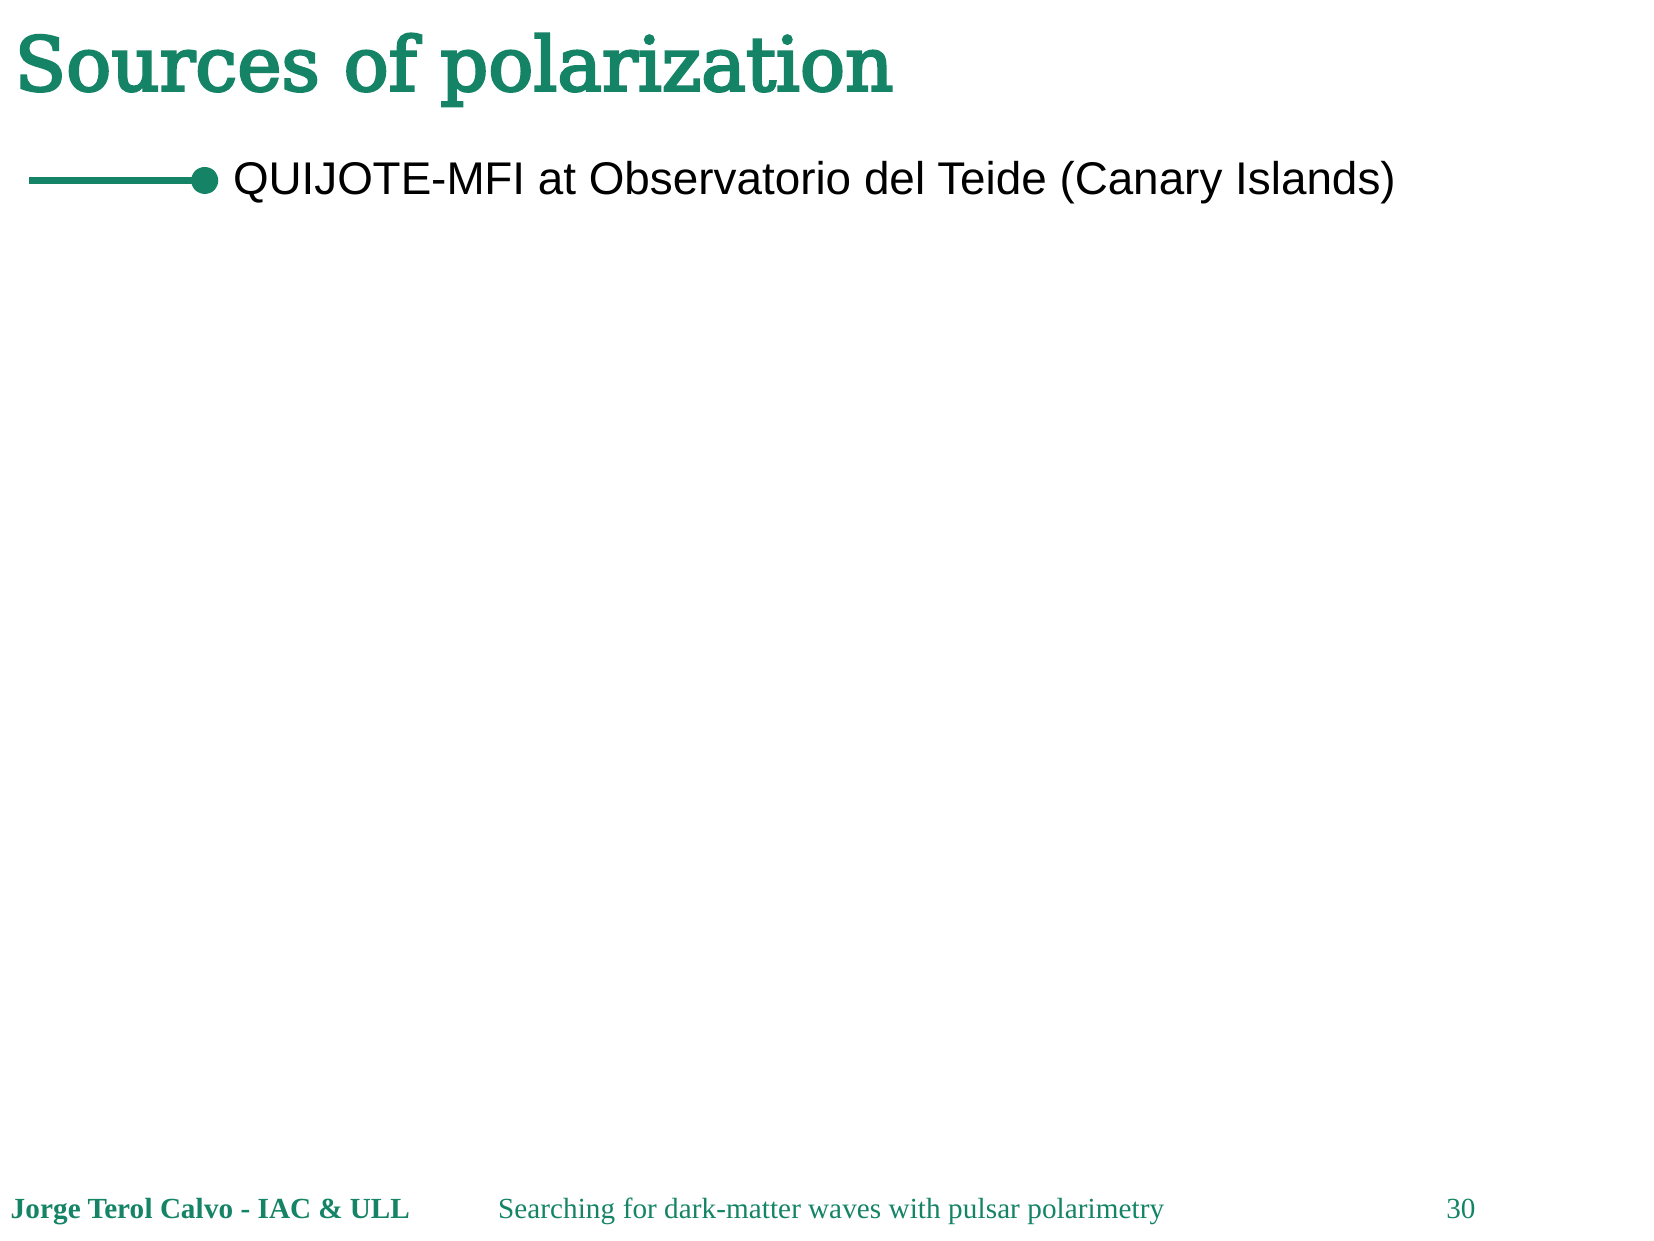

Sources of polarization
QUIJOTE-MFI at Observatorio del Teide (Canary Islands)
Jorge Terol Calvo - IAC & ULL
Searching for dark-matter waves with pulsar polarimetry
30